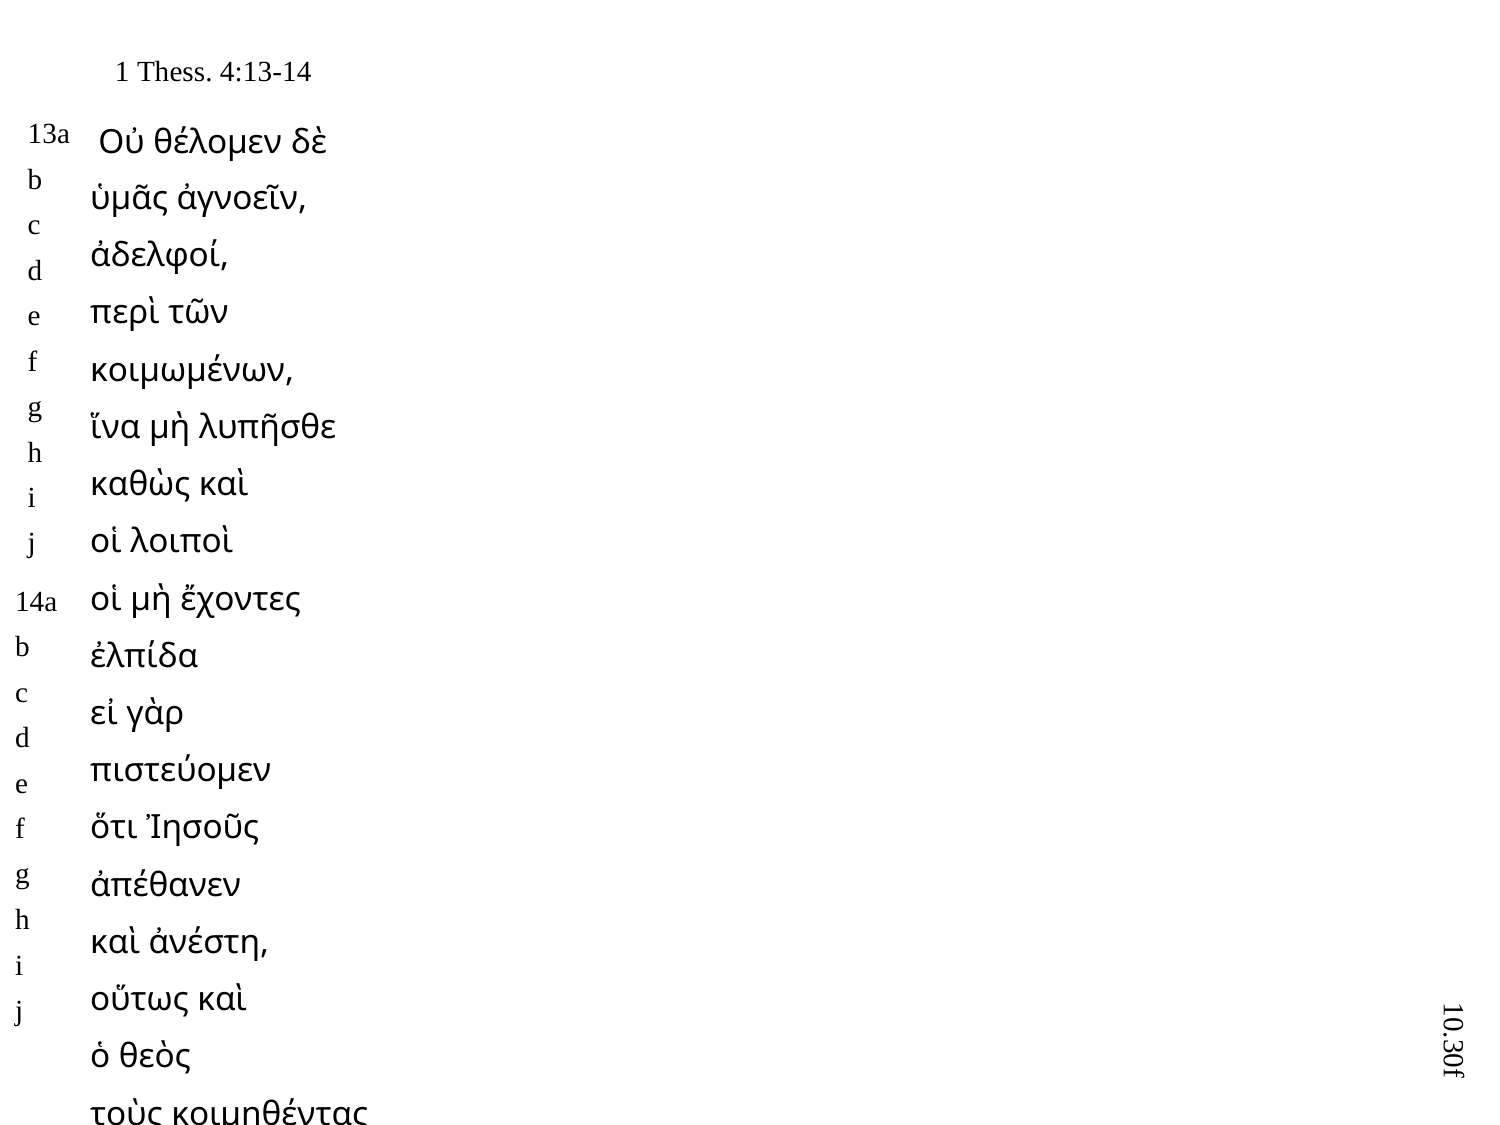

1 Thess. 4:13-14
13a
b
c
d
e
f
g
h
i
j
 Οὐ θέλομεν δὲ
ὑμᾶς ἀγνοεῖν,
ἀδελφοί,
περὶ τῶν
κοιμωμένων,
ἵνα μὴ λυπῆσθε
καθὼς καὶ
οἱ λοιποὶ
οἱ μὴ ἔχοντες
ἐλπίδα
εἰ γὰρ
πιστεύομεν
ὅτι Ἰησοῦς
ἀπέθανεν
καὶ ἀνέστη,
οὕτως καὶ
ὁ θεὸς
τοὺς κοιμηθέντας
διὰ τοῦ Ἰησοῦ
ἄξει σὺν αὐτῷ.
14a
b
c
d
e
f
g
h
i
j
10.30f